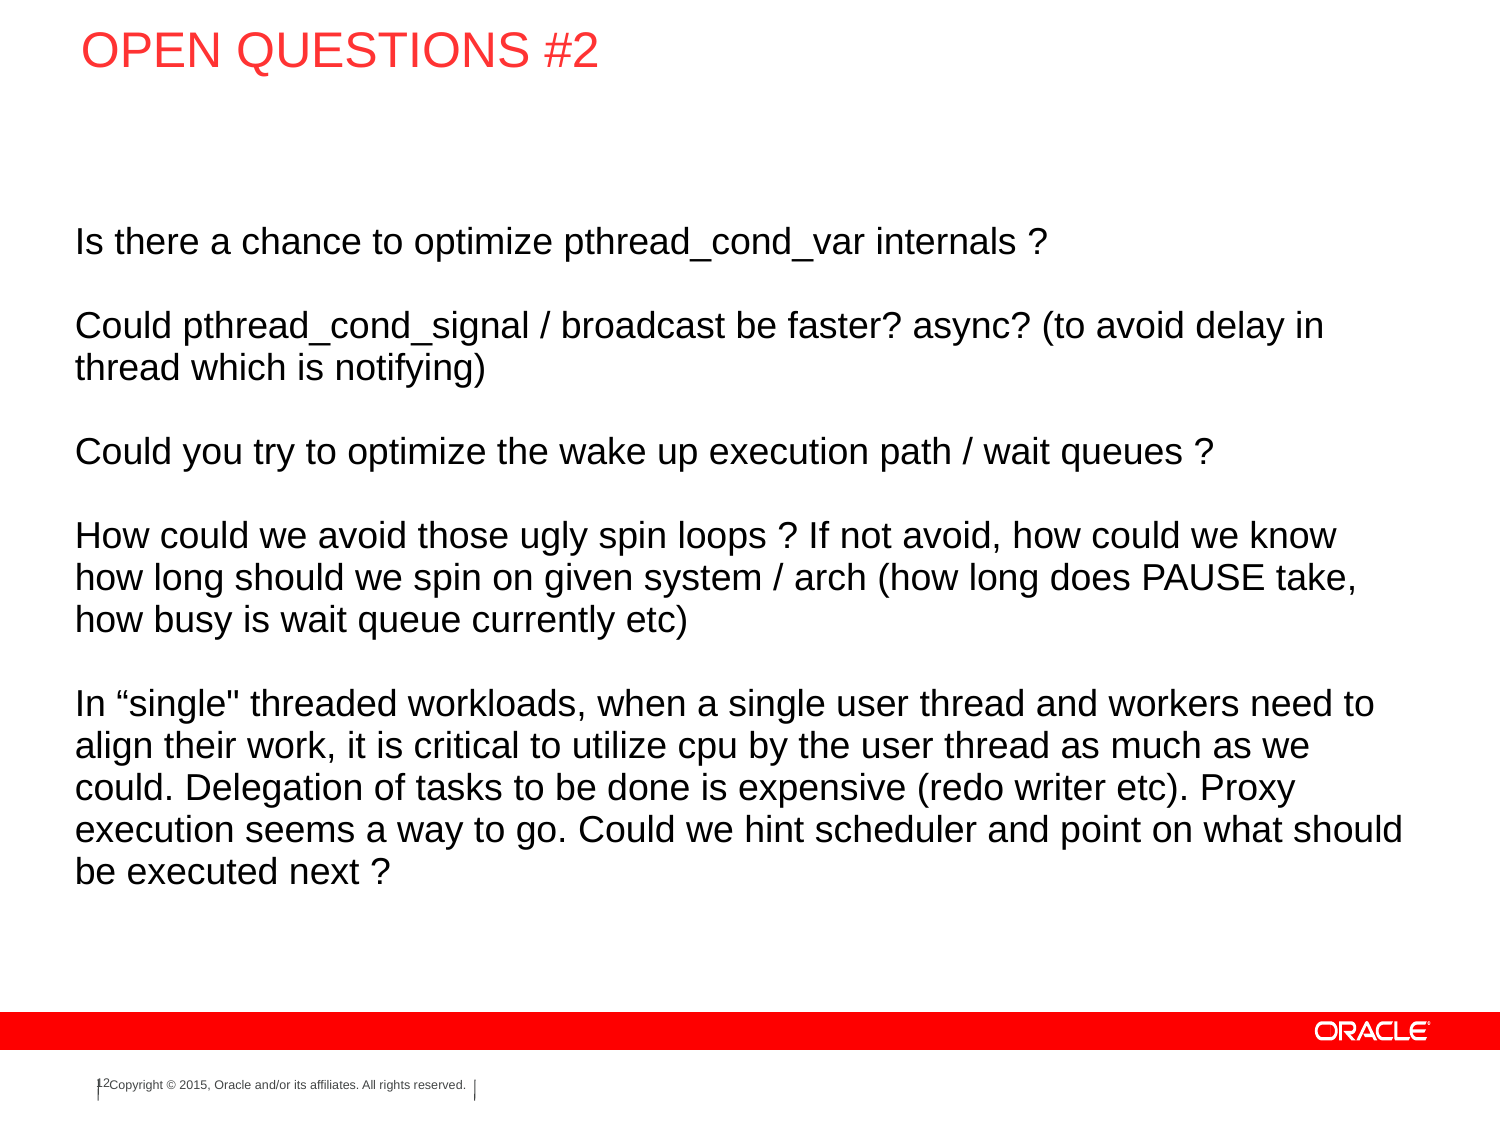

OPEN QUESTIONS #2
Is there a chance to optimize pthread_cond_var internals ?
Could pthread_cond_signal / broadcast be faster? async? (to avoid delay in thread which is notifying)
Could you try to optimize the wake up execution path / wait queues ?
How could we avoid those ugly spin loops ? If not avoid, how could we know how long should we spin on given system / arch (how long does PAUSE take, how busy is wait queue currently etc)
In “single" threaded workloads, when a single user thread and workers need to align their work, it is critical to utilize cpu by the user thread as much as we could. Delegation of tasks to be done is expensive (redo writer etc). Proxy execution seems a way to go. Could we hint scheduler and point on what should be executed next ?